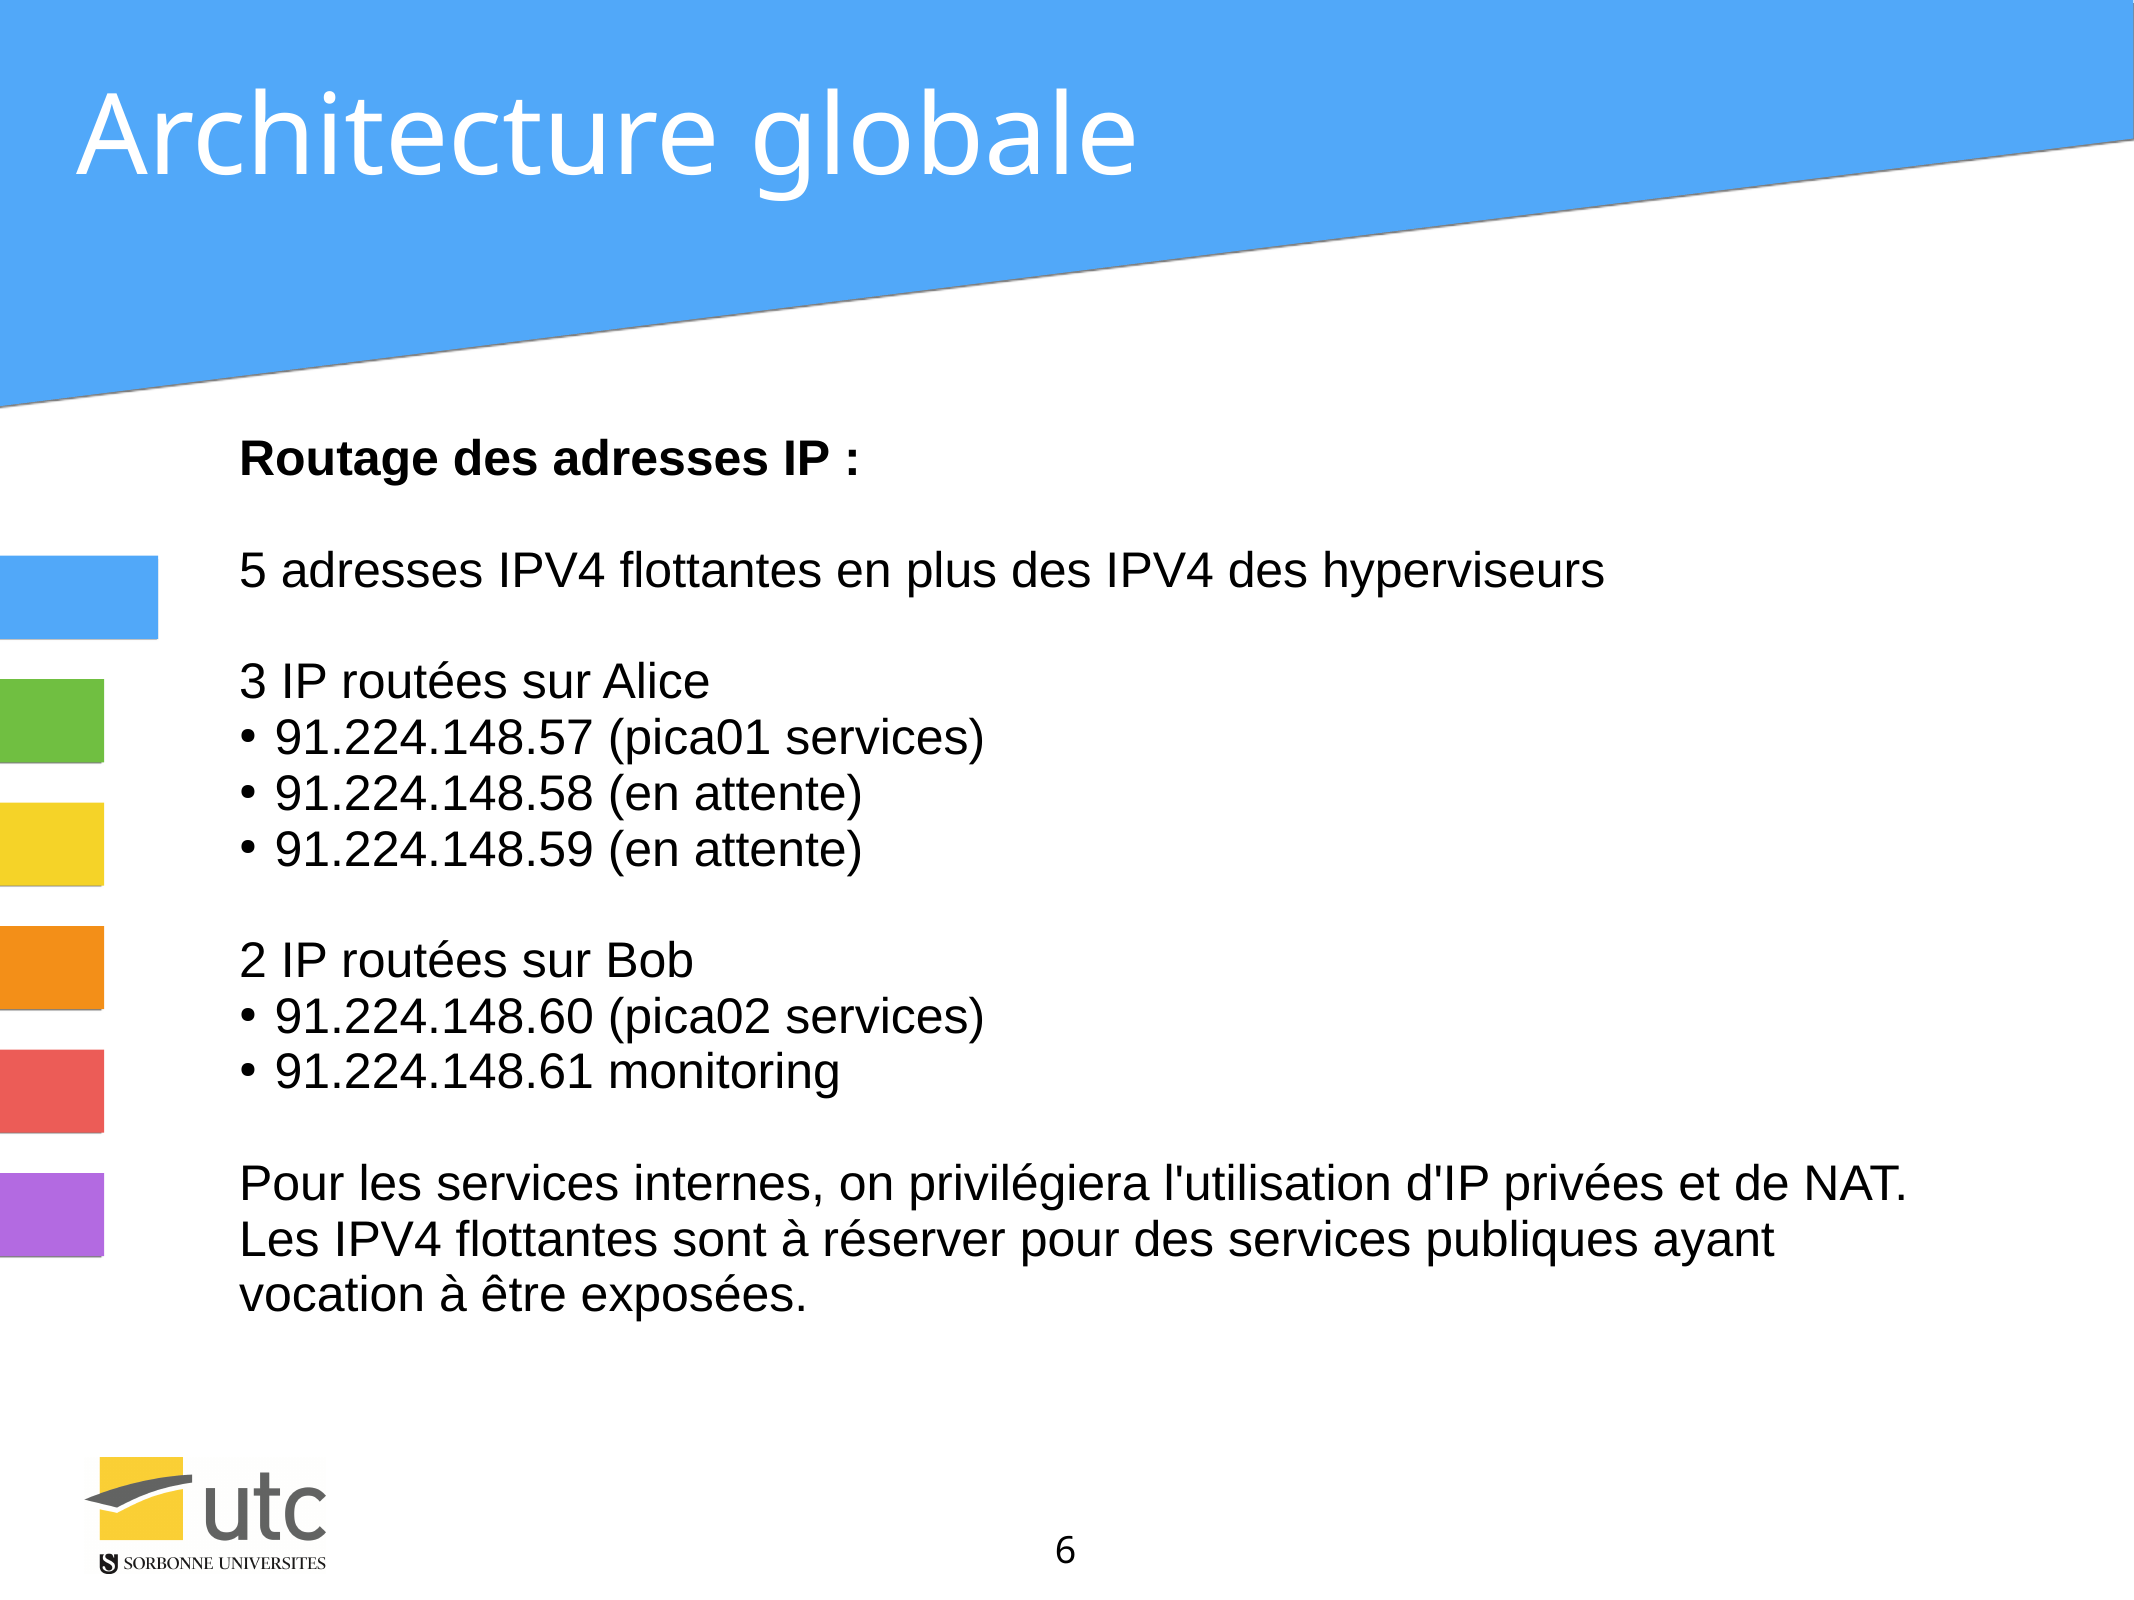

# Architecture globale
Routage des adresses IP :
5 adresses IPV4 flottantes en plus des IPV4 des hyperviseurs
3 IP routées sur Alice
91.224.148.57 (pica01 services)
91.224.148.58 (en attente)
91.224.148.59 (en attente)
2 IP routées sur Bob
91.224.148.60 (pica02 services)
91.224.148.61 monitoring
Pour les services internes, on privilégiera l'utilisation d'IP privées et de NAT. Les IPV4 flottantes sont à réserver pour des services publiques ayant vocation à être exposées.